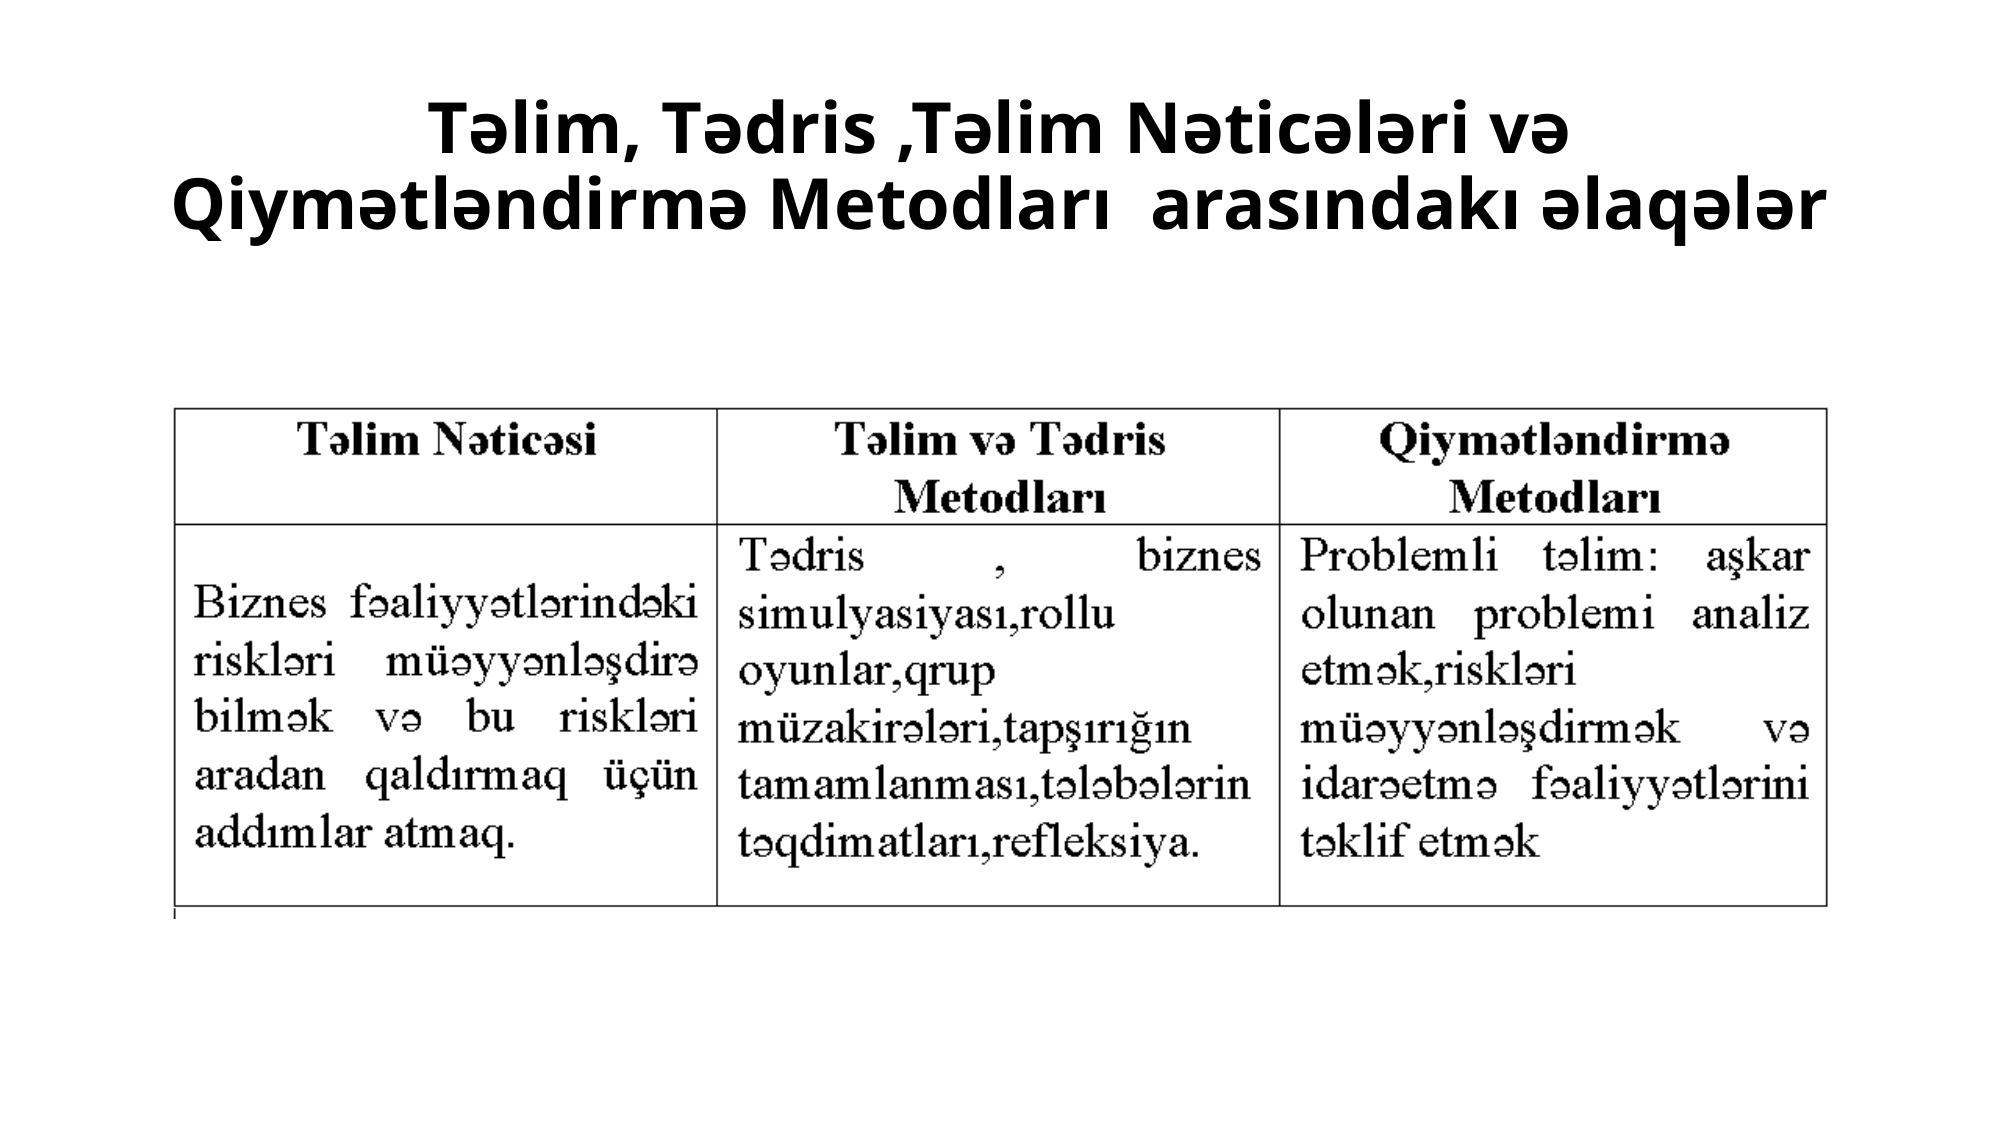

# Təlim, Tədris ,Təlim Nəticələri və Qiymətləndirmə Metodları arasındakı əlaqələr